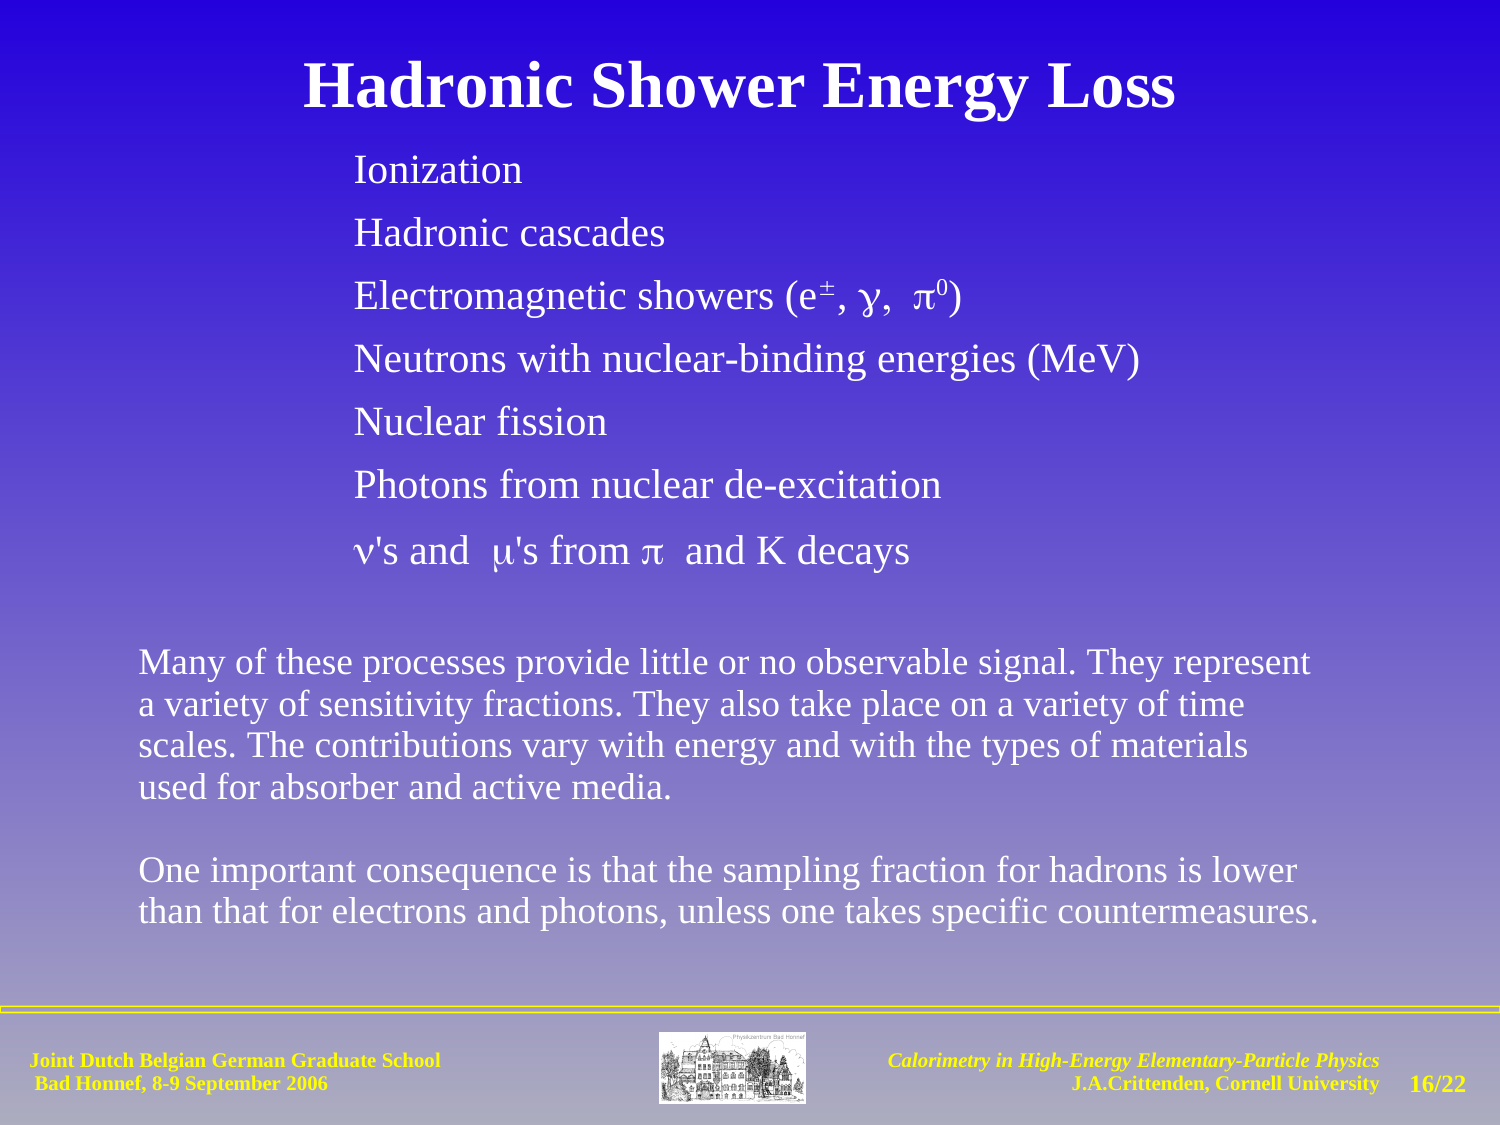

# Hadronic Shower Energy Loss
Ionization
Hadronic cascades
Electromagnetic showers (e, 0)
Neutrons with nuclear-binding energies (MeV)
Nuclear fission
Photons from nuclear de-excitation
's and's from and K decays
Many of these processes provide little or no observable signal. They represent a variety of sensitivity fractions. They also take place on a variety of time scales. The contributions vary with energy and with the types of materials used for absorber and active media.
One important consequence is that the sampling fraction for hadrons is lower than that for electrons and photons, unless one takes specific countermeasures.